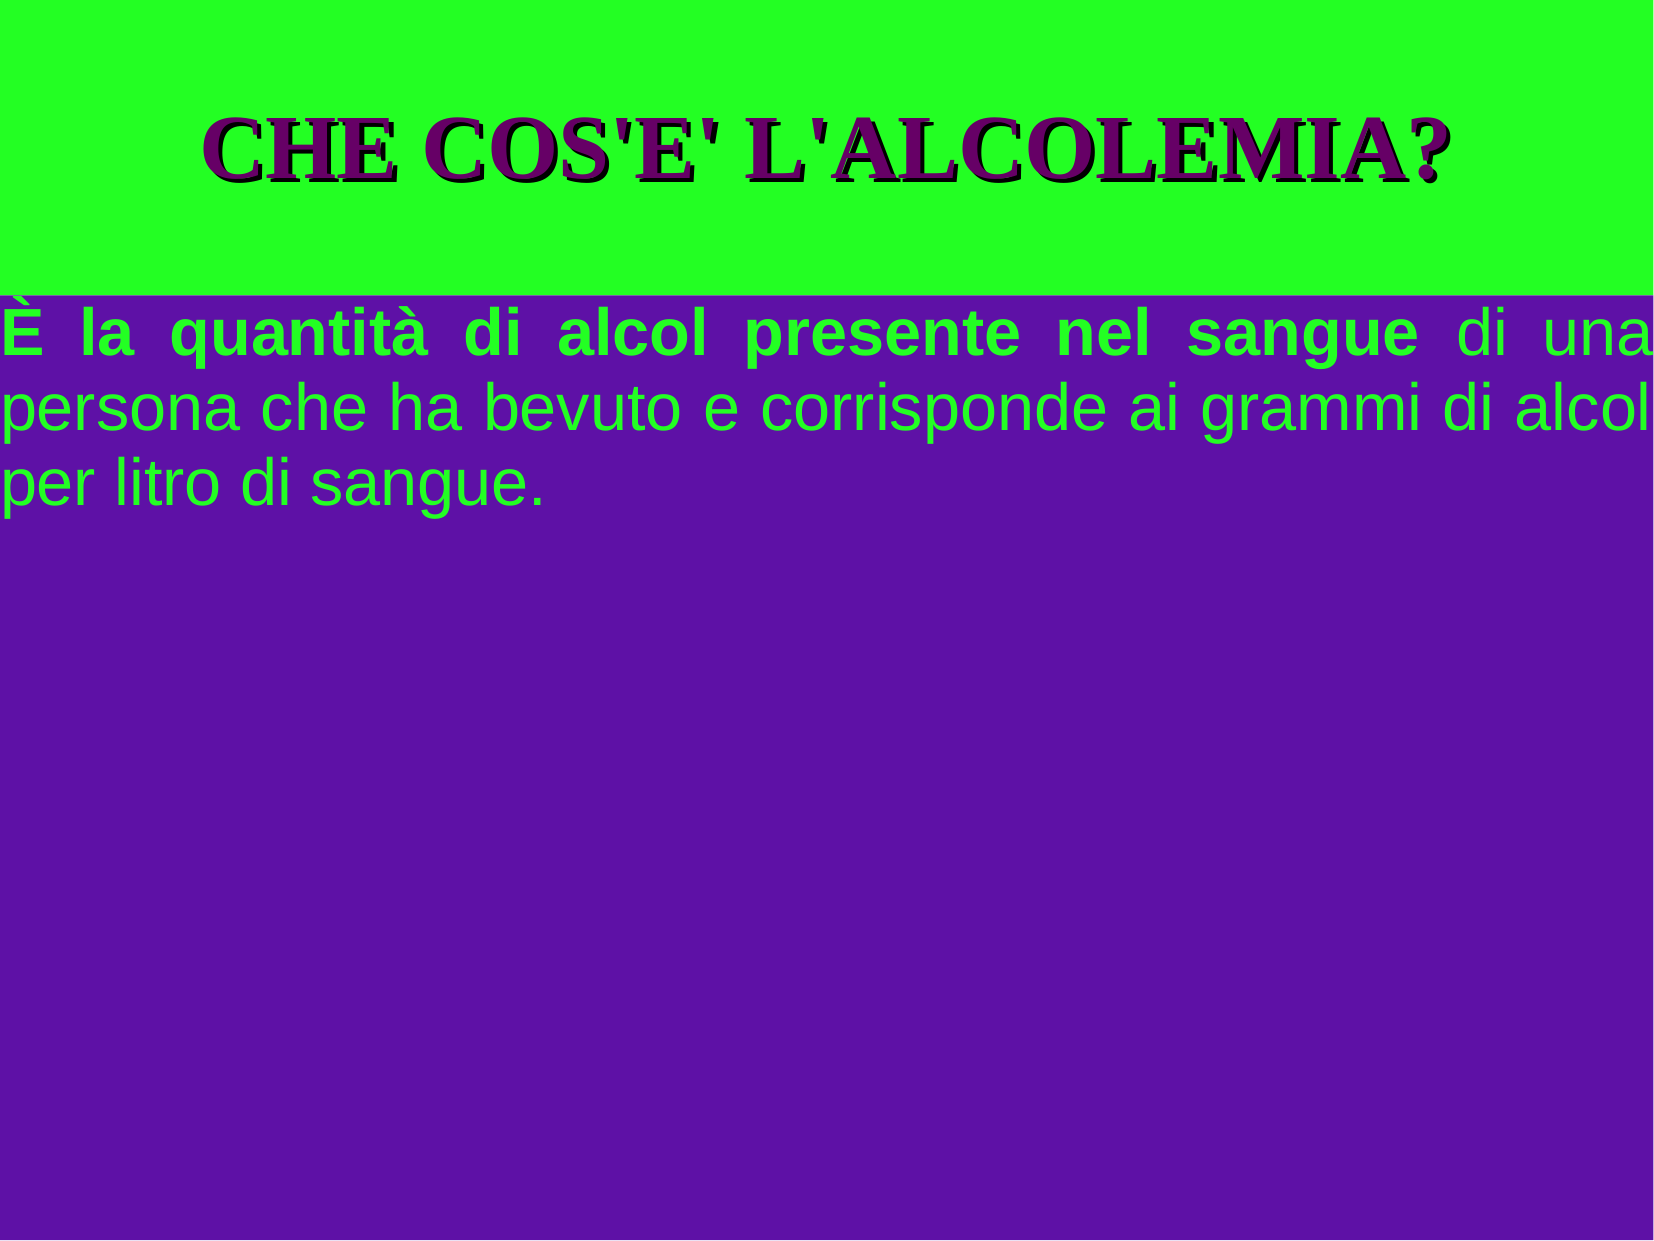

# CHE COS'E' L'ALCOLEMIA?
È la quantità di alcol presente nel sangue di una persona che ha bevuto e corrisponde ai grammi di alcol per litro di sangue.